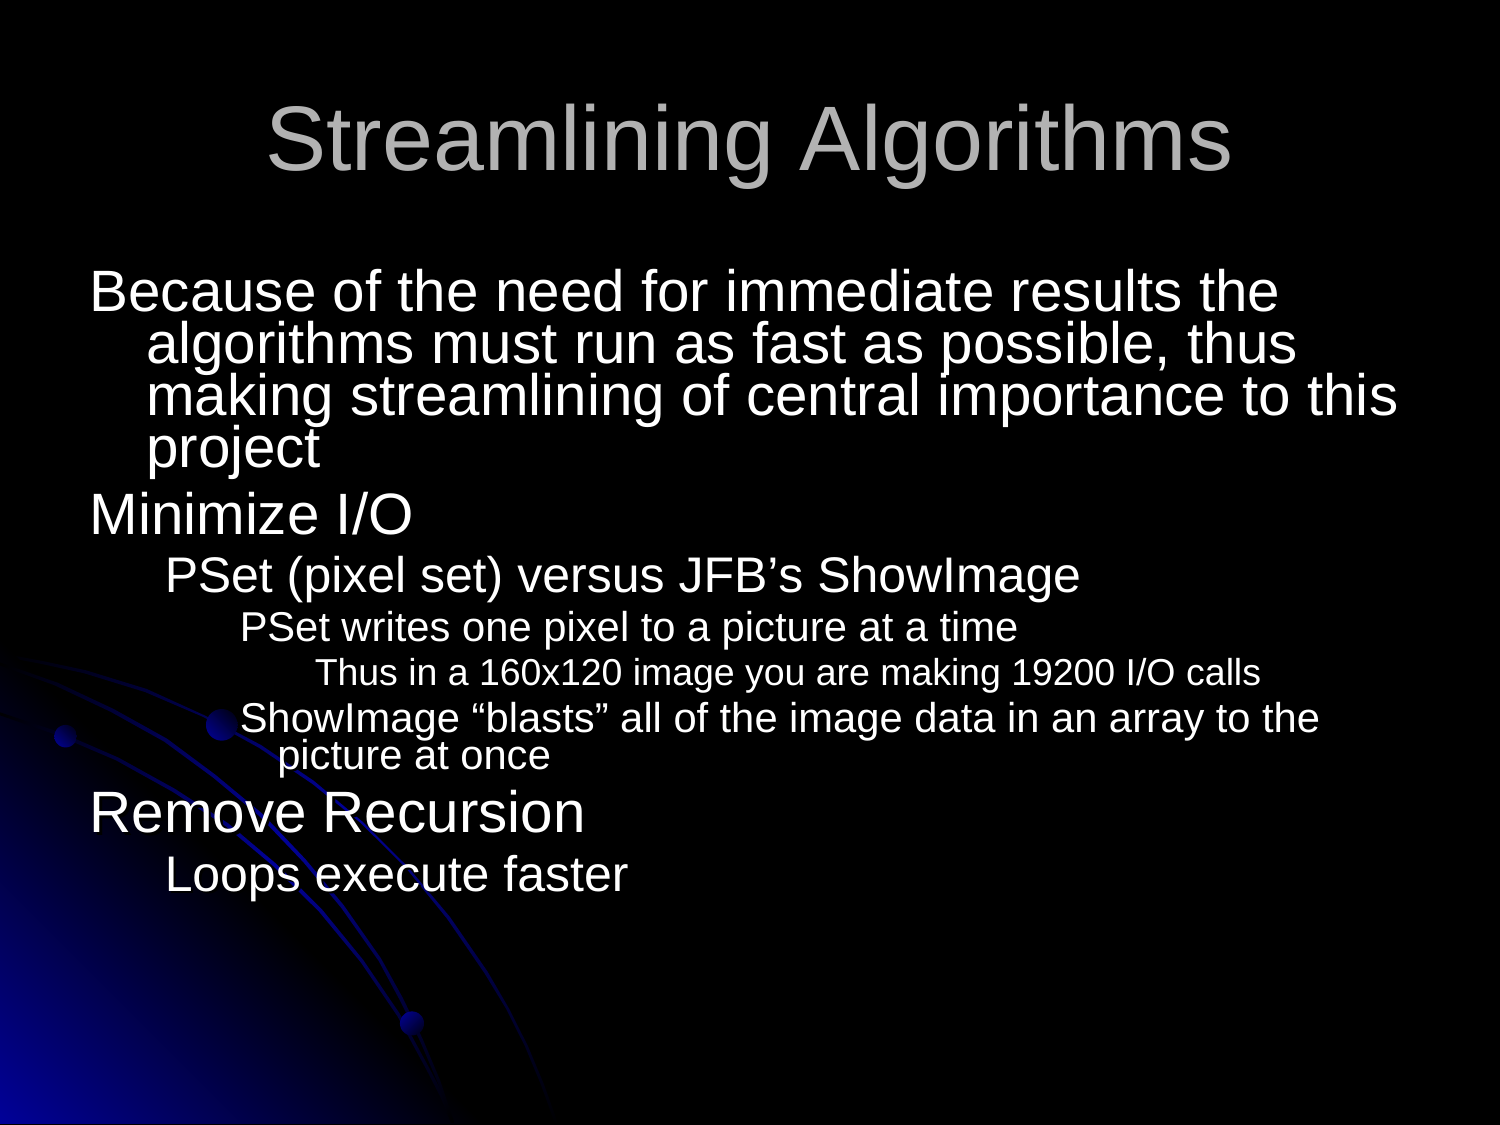

# Streamlining Algorithms
Because of the need for immediate results the algorithms must run as fast as possible, thus making streamlining of central importance to this project
Minimize I/O
PSet (pixel set) versus JFB’s ShowImage
PSet writes one pixel to a picture at a time
Thus in a 160x120 image you are making 19200 I/O calls
ShowImage “blasts” all of the image data in an array to the picture at once
Remove Recursion
Loops execute faster